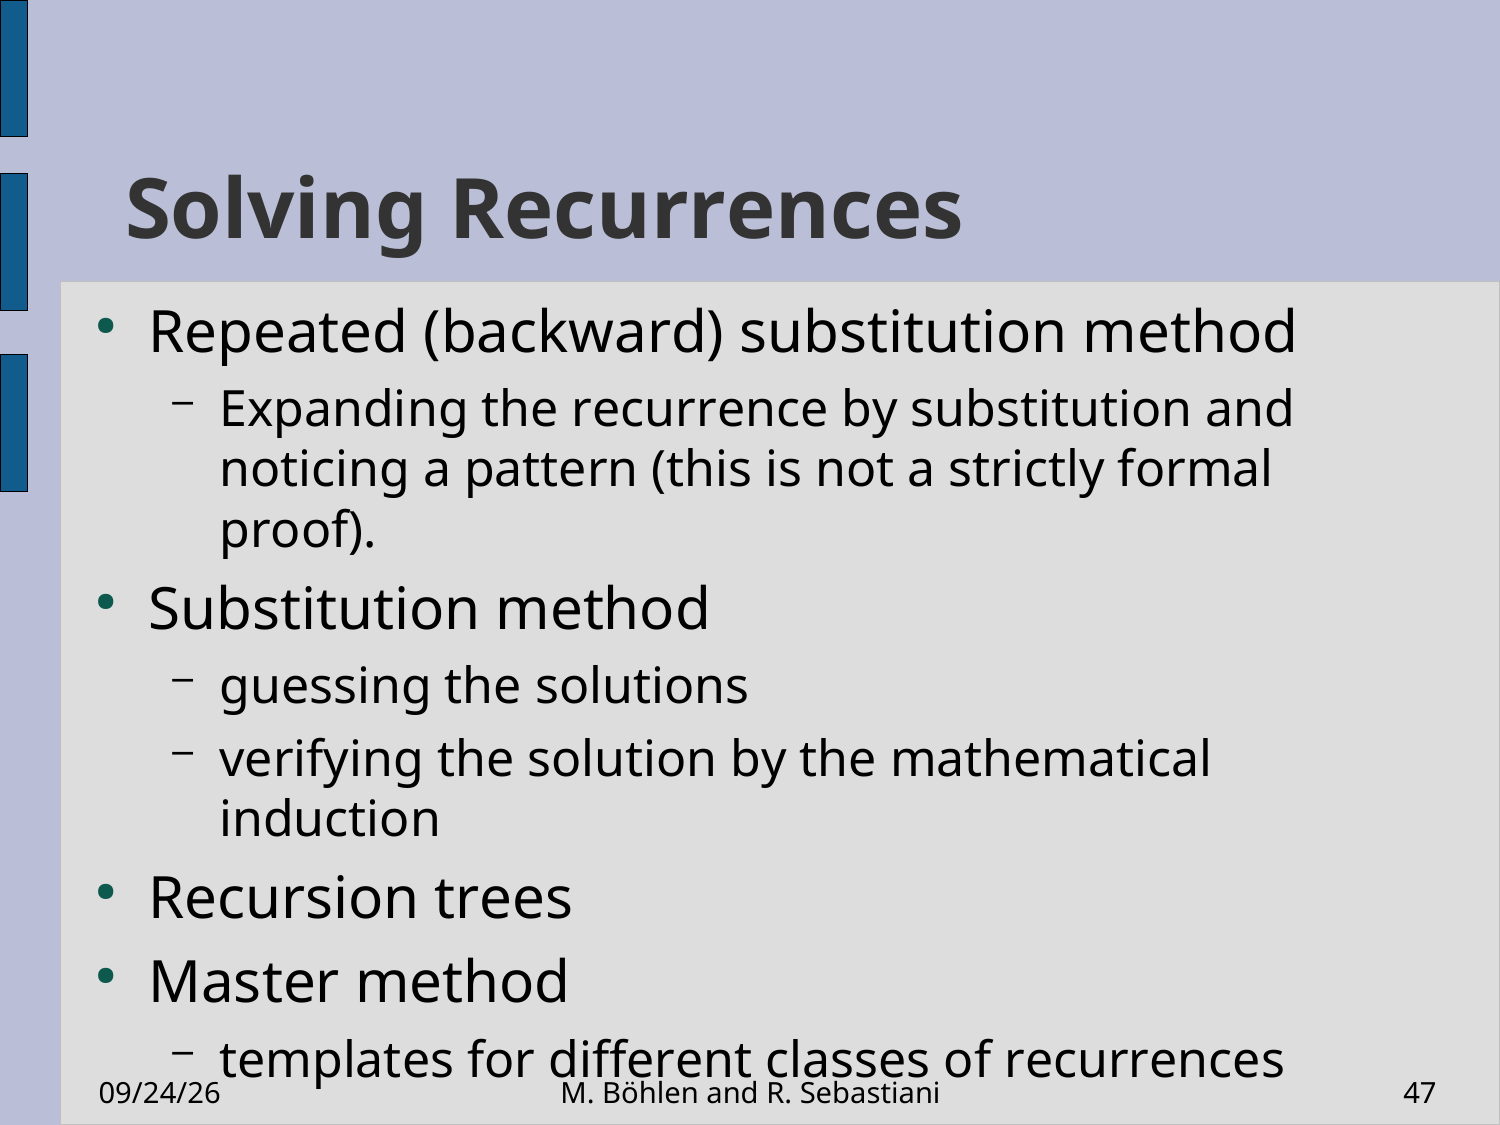

# Solving Recurrences
Repeated (backward) substitution method
Expanding the recurrence by substitution and noticing a pattern (this is not a strictly formal proof).
Substitution method
guessing the solutions
verifying the solution by the mathematical induction
Recursion trees
Master method
templates for different classes of recurrences
M. Böhlen and R. Sebastiani
47